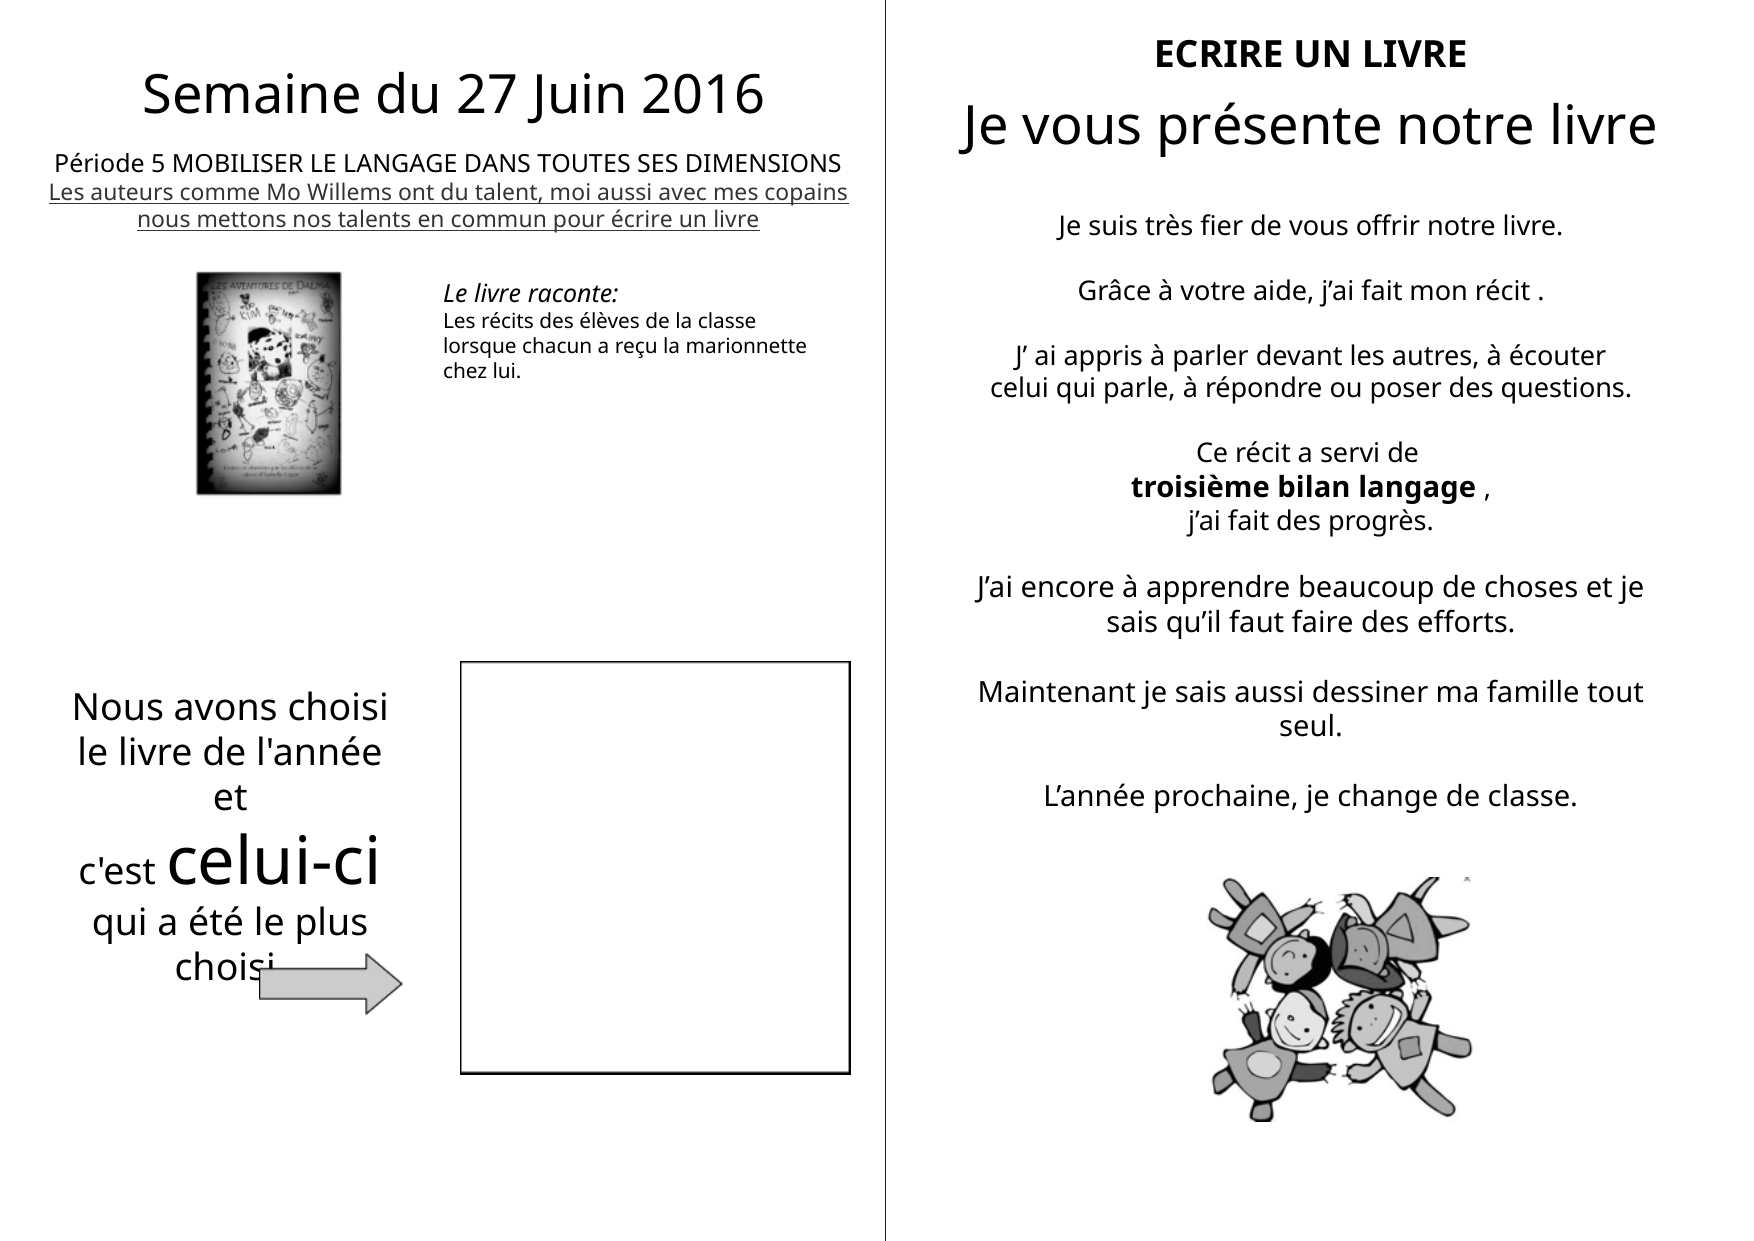

ECRIRE UN LIVRE
Semaine du 27 Juin 2016
Je vous présente notre livre
Période 5 MOBILISER LE LANGAGE DANS TOUTES SES DIMENSIONS
Les auteurs comme Mo Willems ont du talent, moi aussi avec mes copains nous mettons nos talents en commun pour écrire un livre
Je suis très fier de vous offrir notre livre.
Grâce à votre aide, j’ai fait mon récit .
J’ ai appris à parler devant les autres, à écouter
celui qui parle, à répondre ou poser des questions.
Ce récit a servi de
troisième bilan langage ,
j’ai fait des progrès.
J’ai encore à apprendre beaucoup de choses et je sais qu’il faut faire des efforts.
Maintenant je sais aussi dessiner ma famille tout seul.
L’année prochaine, je change de classe.
Le livre raconte:
Les récits des élèves de la classe lorsque chacun a reçu la marionnette chez lui.
Nous avons choisi le livre de l'année et
c'est celui-ci
qui a été le plus
choisi.